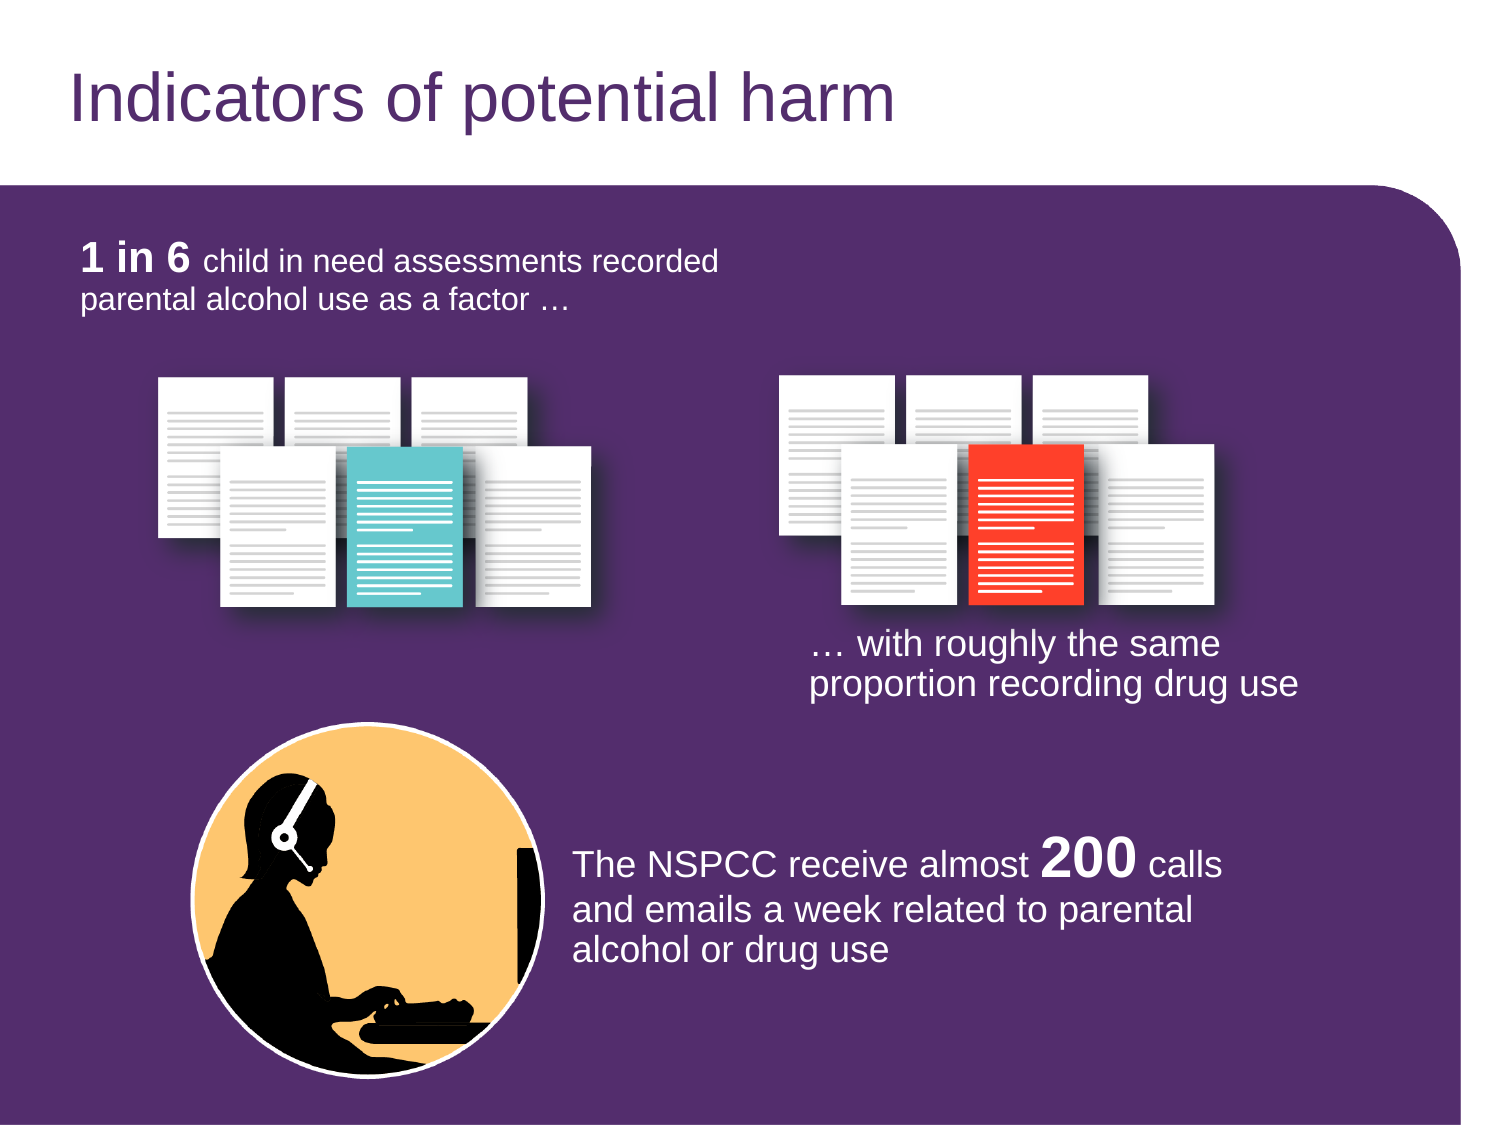

Indicators of potential harm
# 1 in 6 child in need assessments recorded parental alcohol use as a factor …
… with roughly the same proportion recording drug use
The NSPCC receive almost 200 calls and emails a week related to parental alcohol or drug use